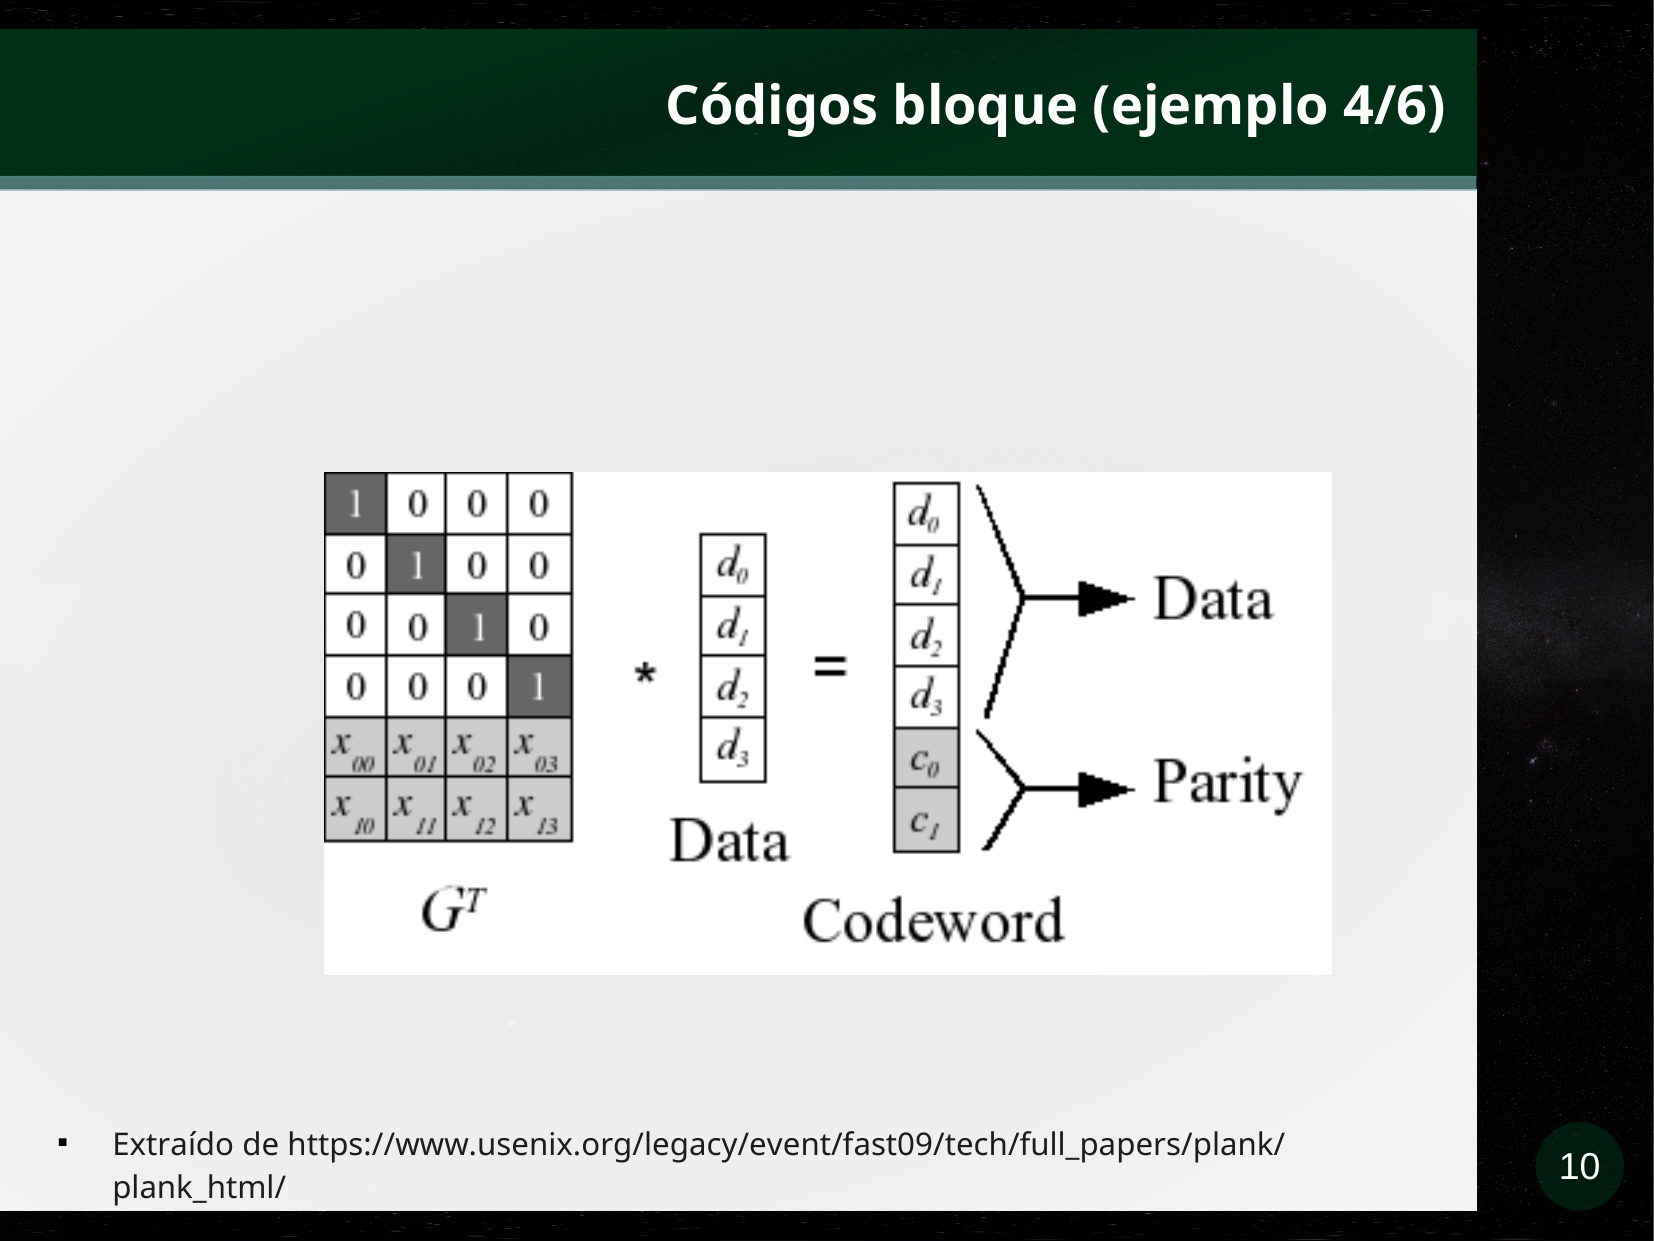

# Códigos bloque (ejemplo 4/6)
Extraído de https://www.usenix.org/legacy/event/fast09/tech/full_papers/plank/plank_html/